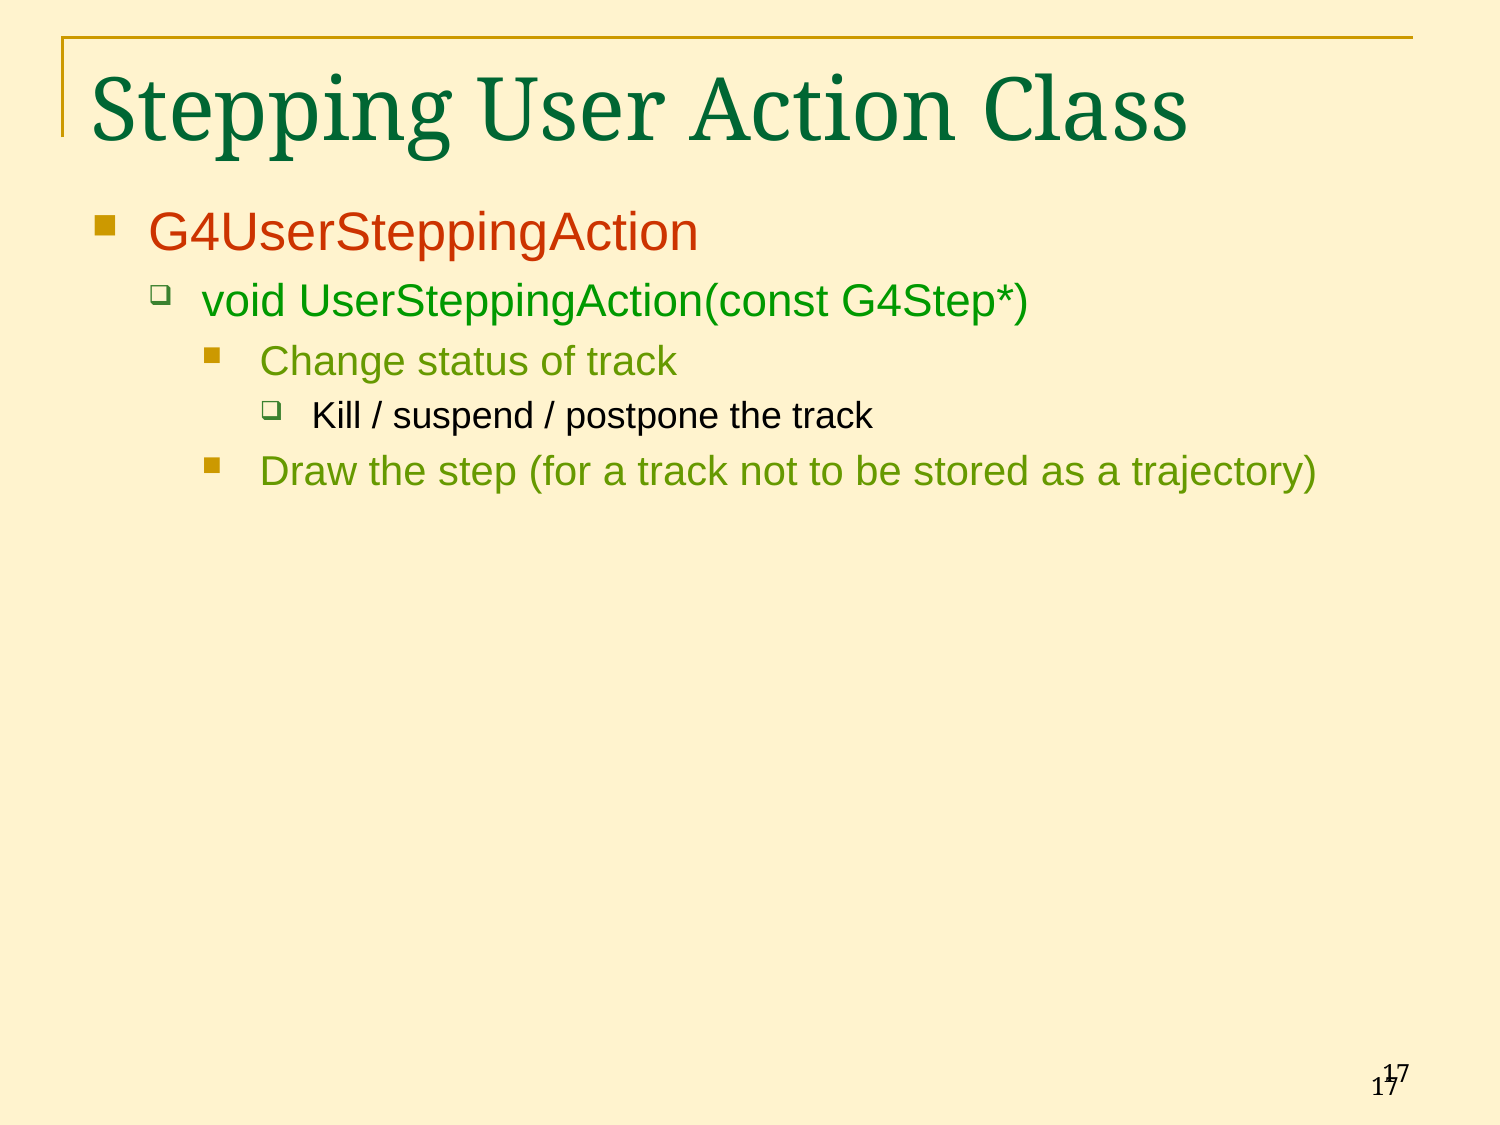

# Stepping User Action Class
G4UserSteppingAction
void UserSteppingAction(const G4Step*)
Change status of track
Kill / suspend / postpone the track
Draw the step (for a track not to be stored as a trajectory)